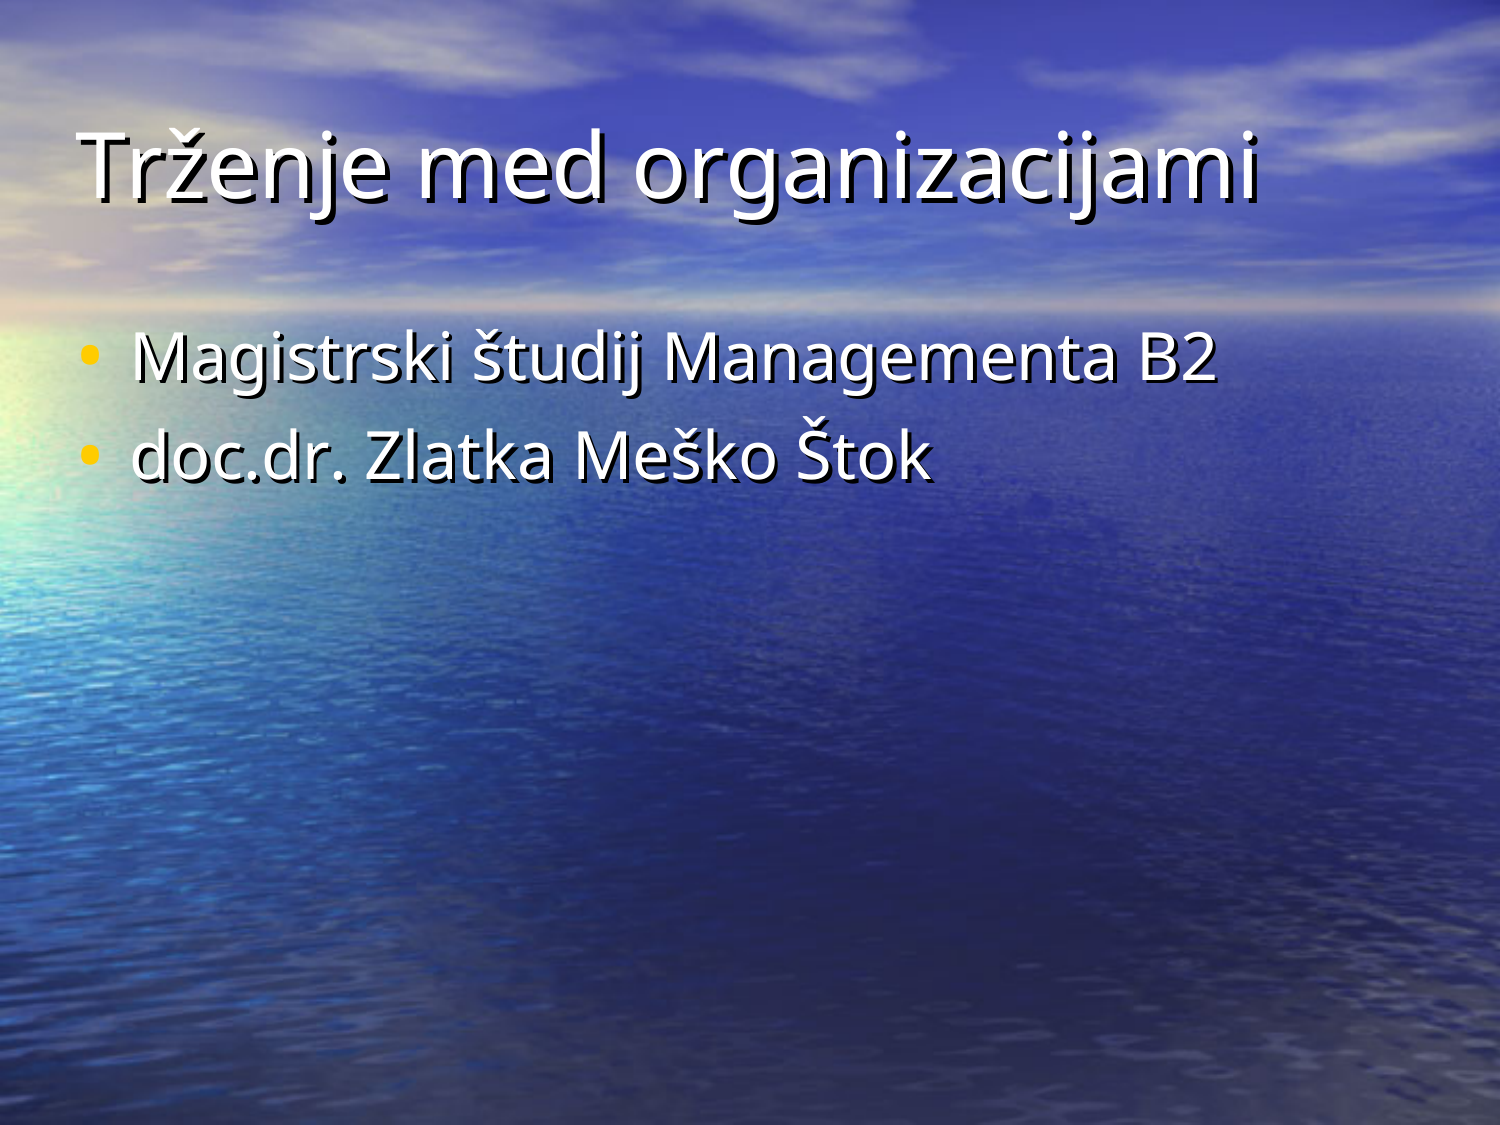

# Trženje med organizacijami
Magistrski študij Managementa B2
doc.dr. Zlatka Meško Štok